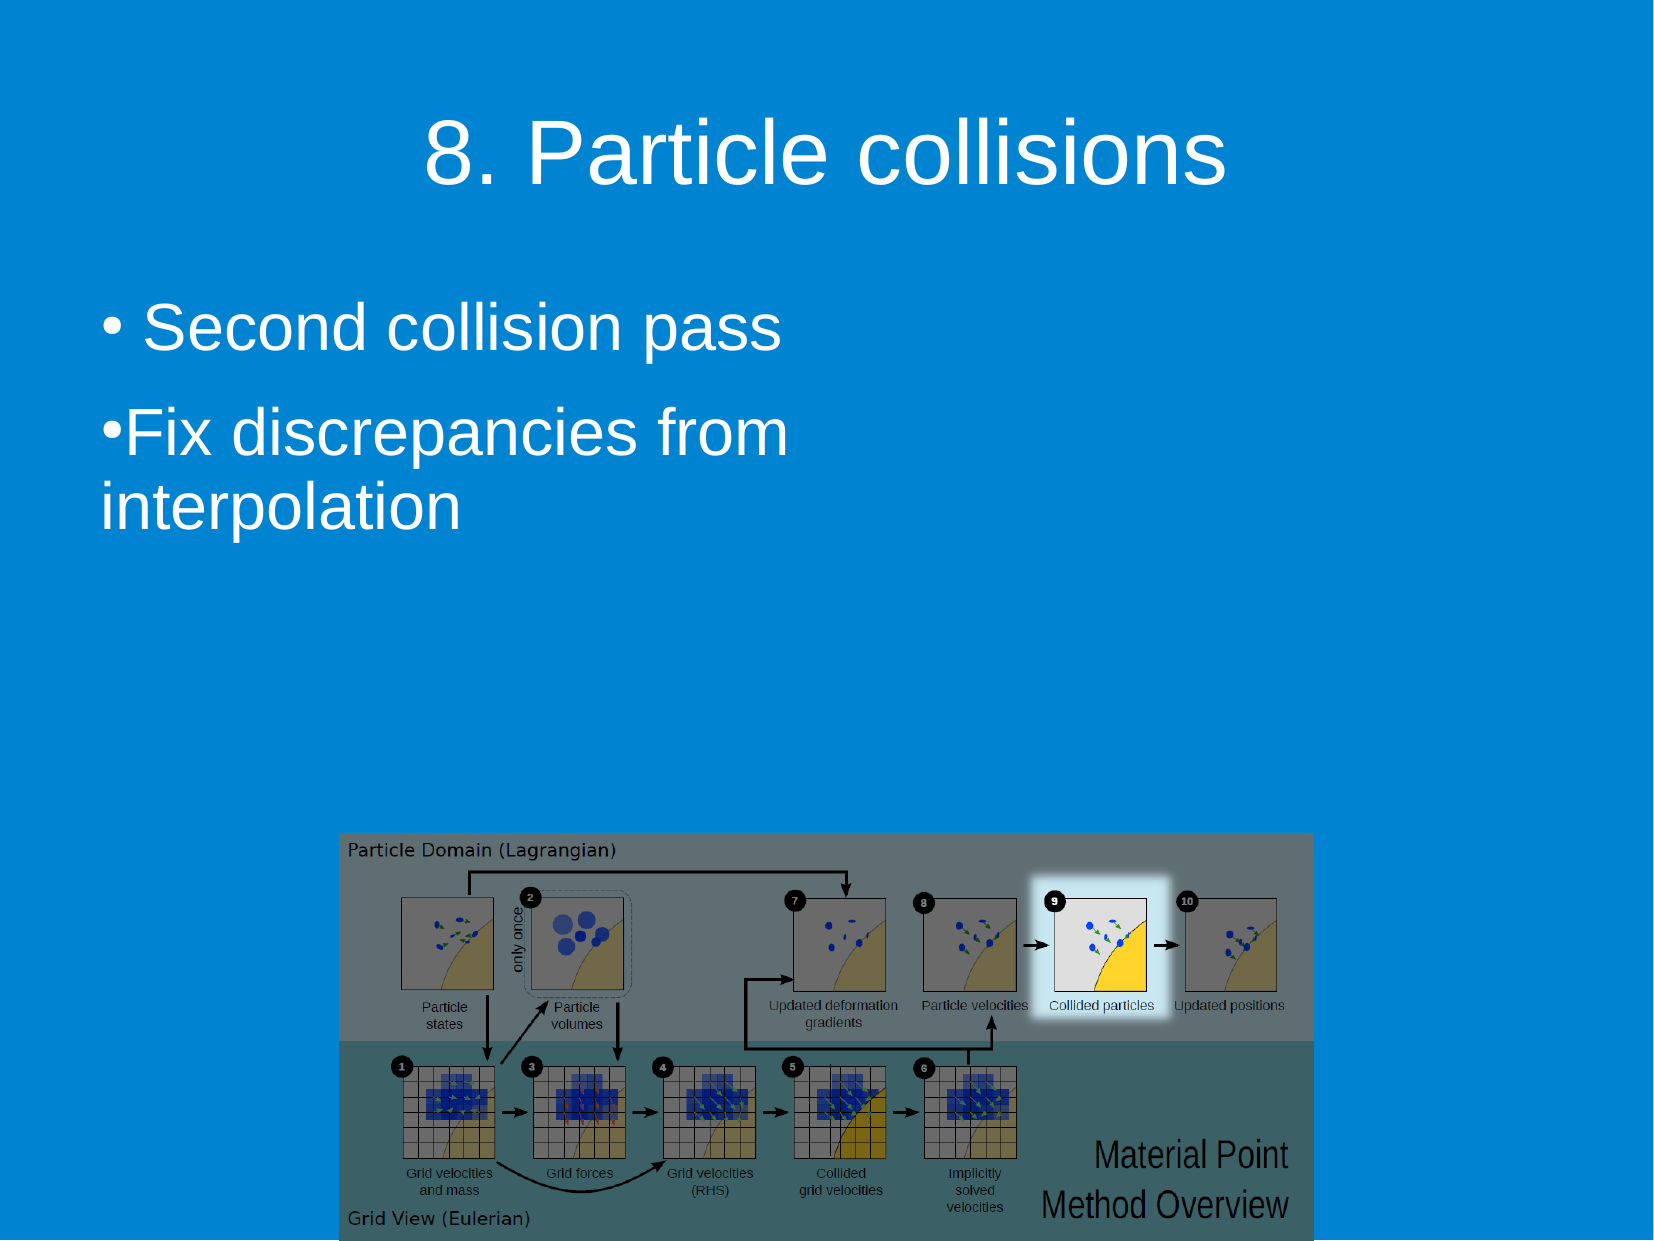

# 8. Particle collisions
 Second collision pass
Fix discrepancies from interpolation